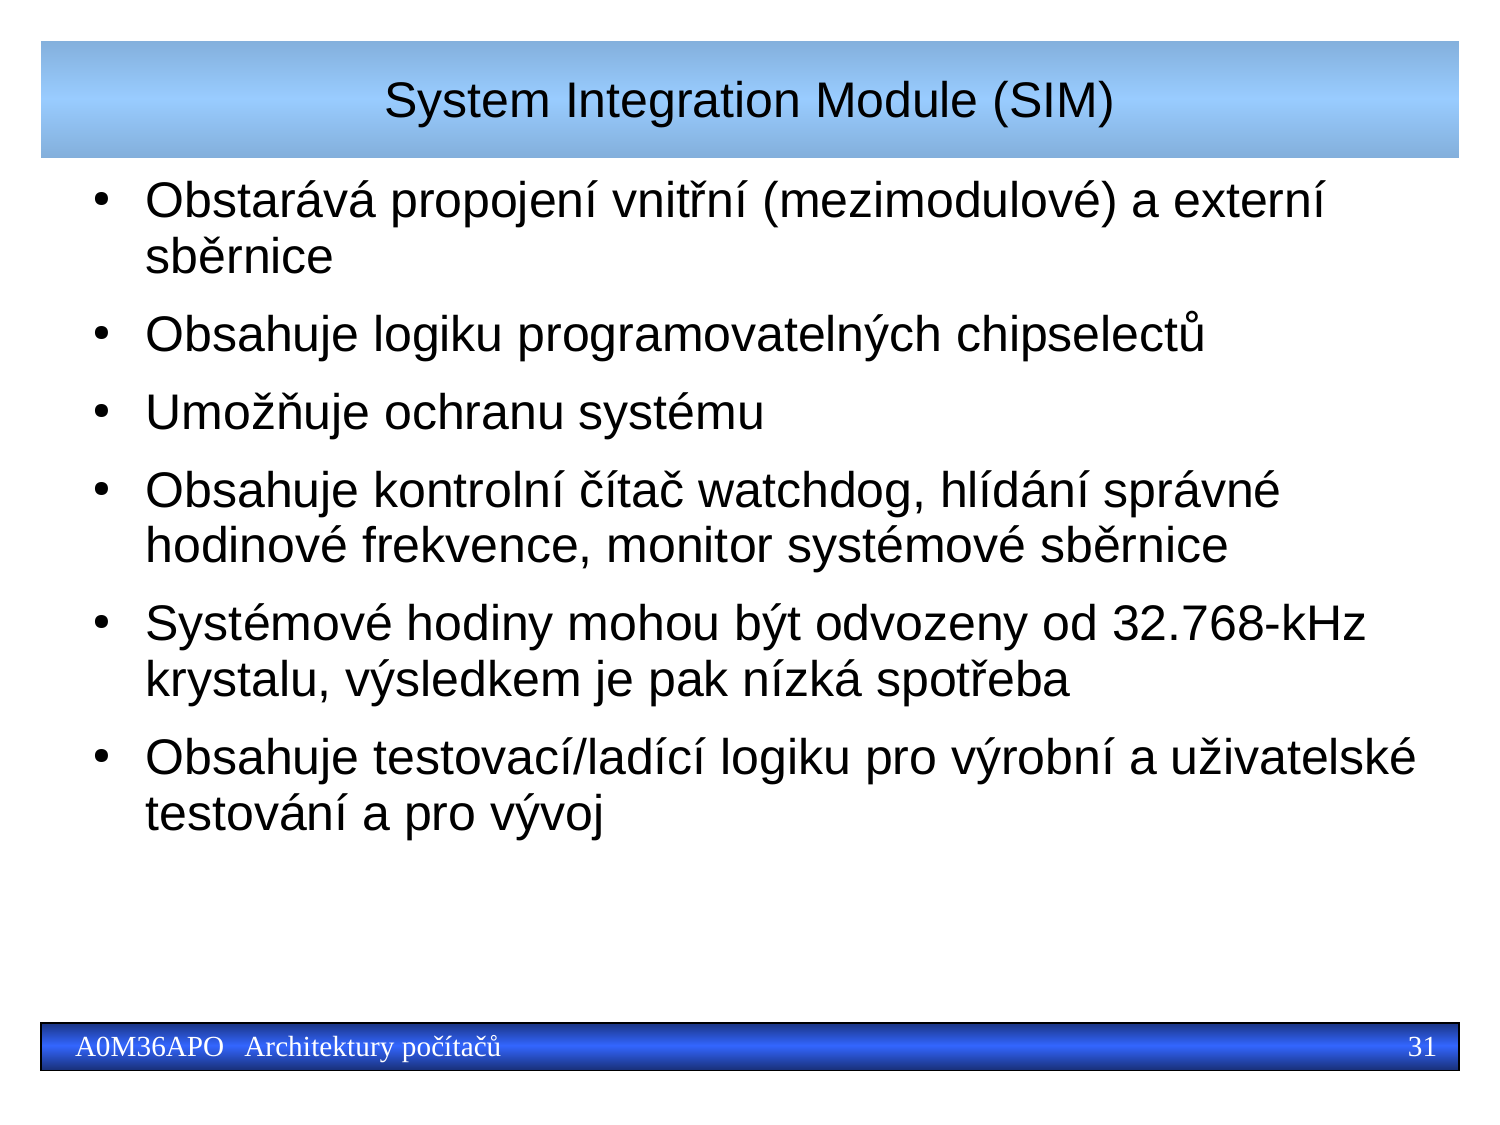

# System Integration Module (SIM)
Obstarává propojení vnitřní (mezimodulové) a externí sběrnice
Obsahuje logiku programovatelných chipselectů
Umožňuje ochranu systému
Obsahuje kontrolní čítač watchdog, hlídání správné hodinové frekvence, monitor systémové sběrnice
Systémové hodiny mohou být odvozeny od 32.768-kHz krystalu, výsledkem je pak nízká spotřeba
Obsahuje testovací/ladící logiku pro výrobní a uživatelské testování a pro vývoj
A0M36APO Architektury počítačů
31